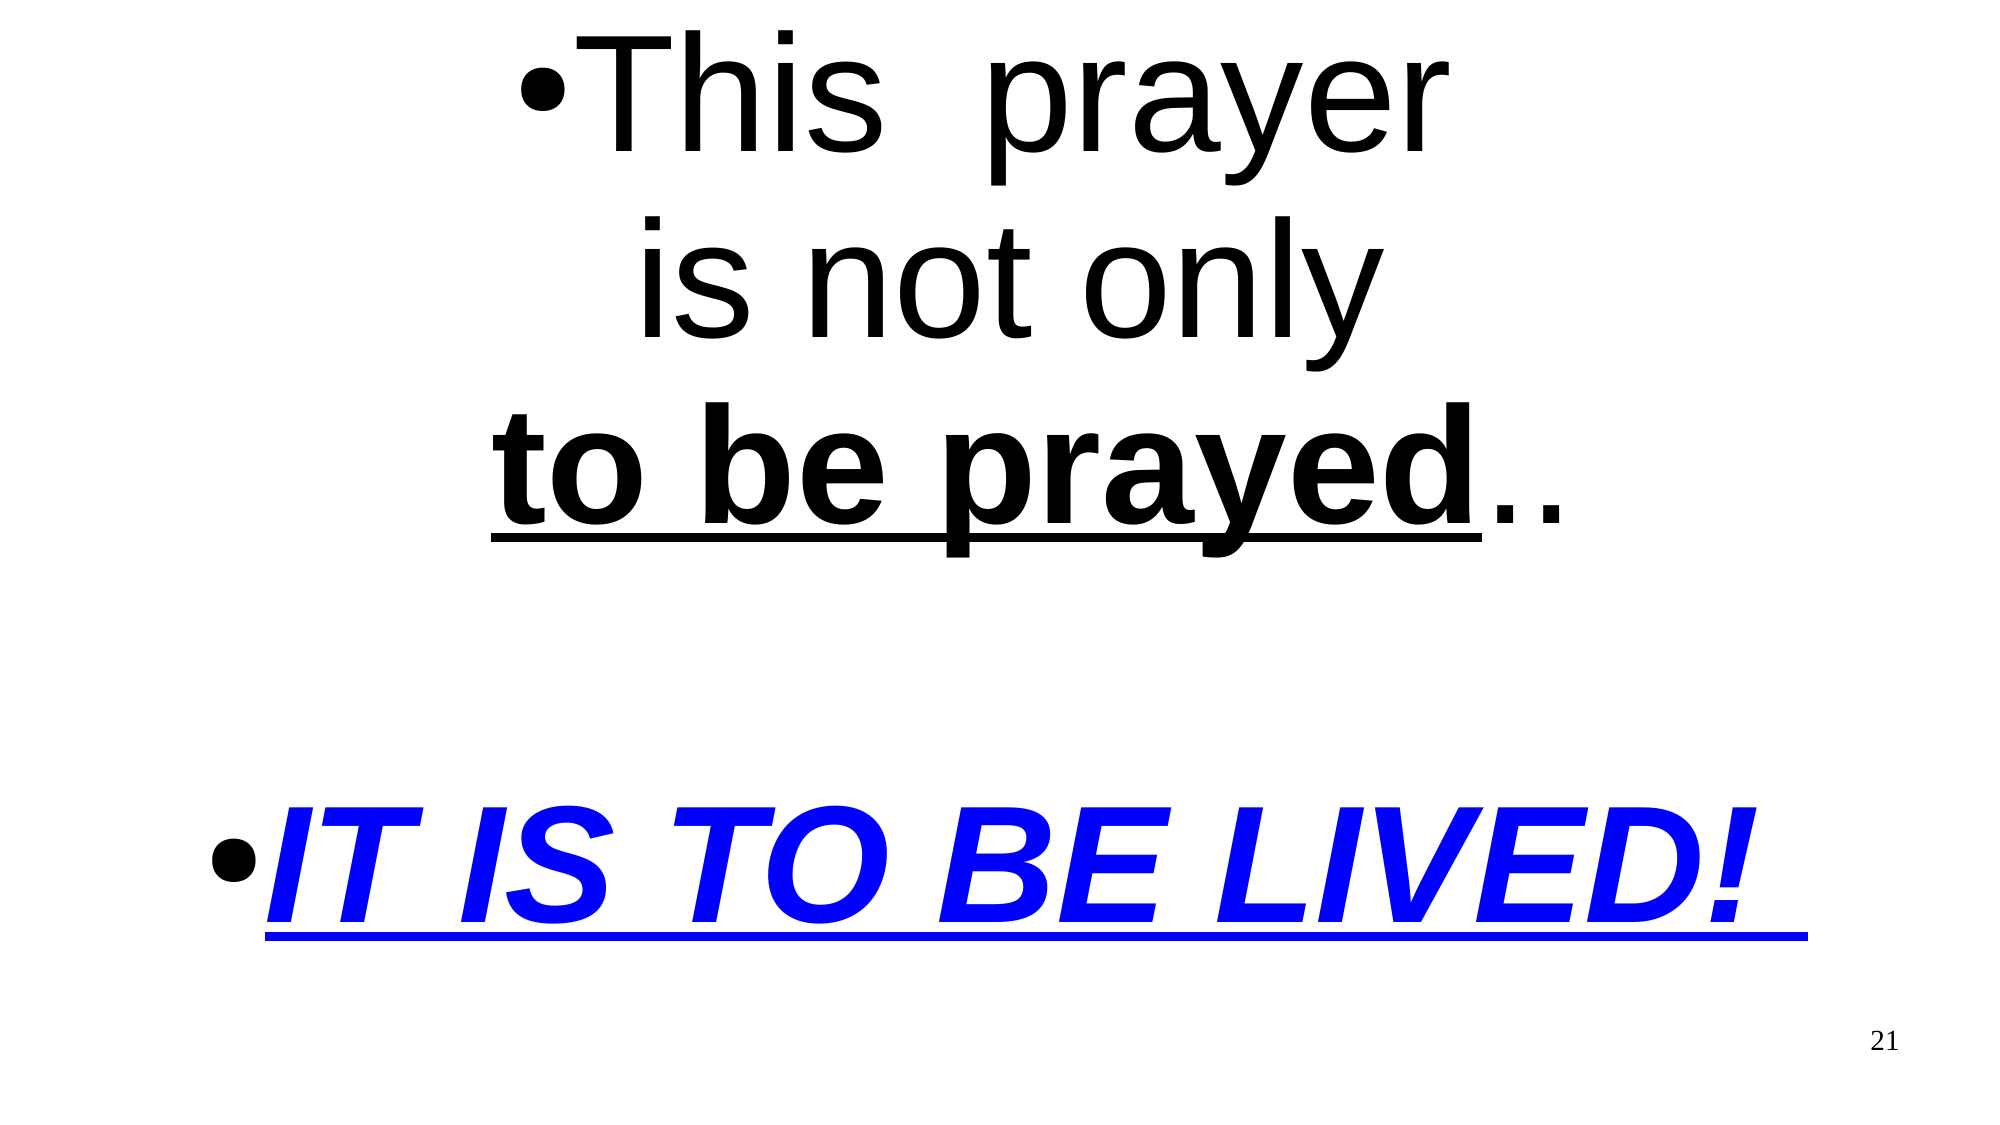

# This  prayer is not only to be prayed..
IT IS TO BE LIVED!
21